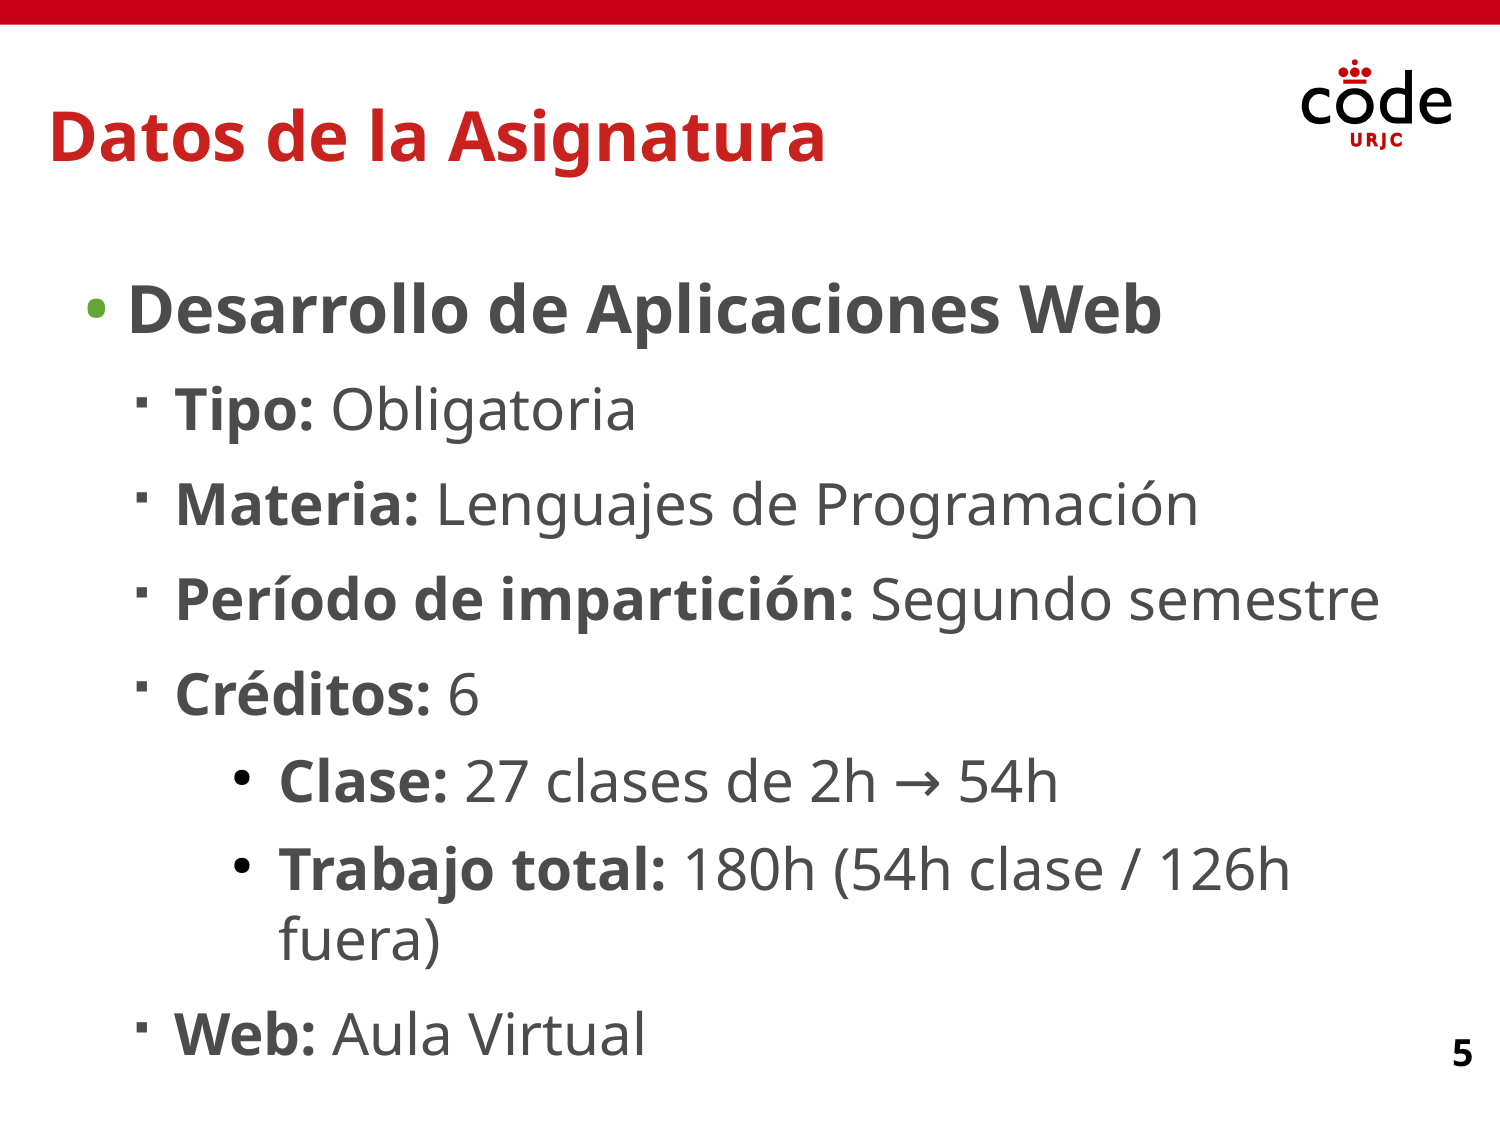

# Datos de la Asignatura
Desarrollo de Aplicaciones Web
Tipo: Obligatoria
Materia: Lenguajes de Programación
Período de impartición: Segundo semestre
Créditos: 6
Clase: 27 clases de 2h → 54h
Trabajo total: 180h (54h clase / 126h fuera)
Web: Aula Virtual
5